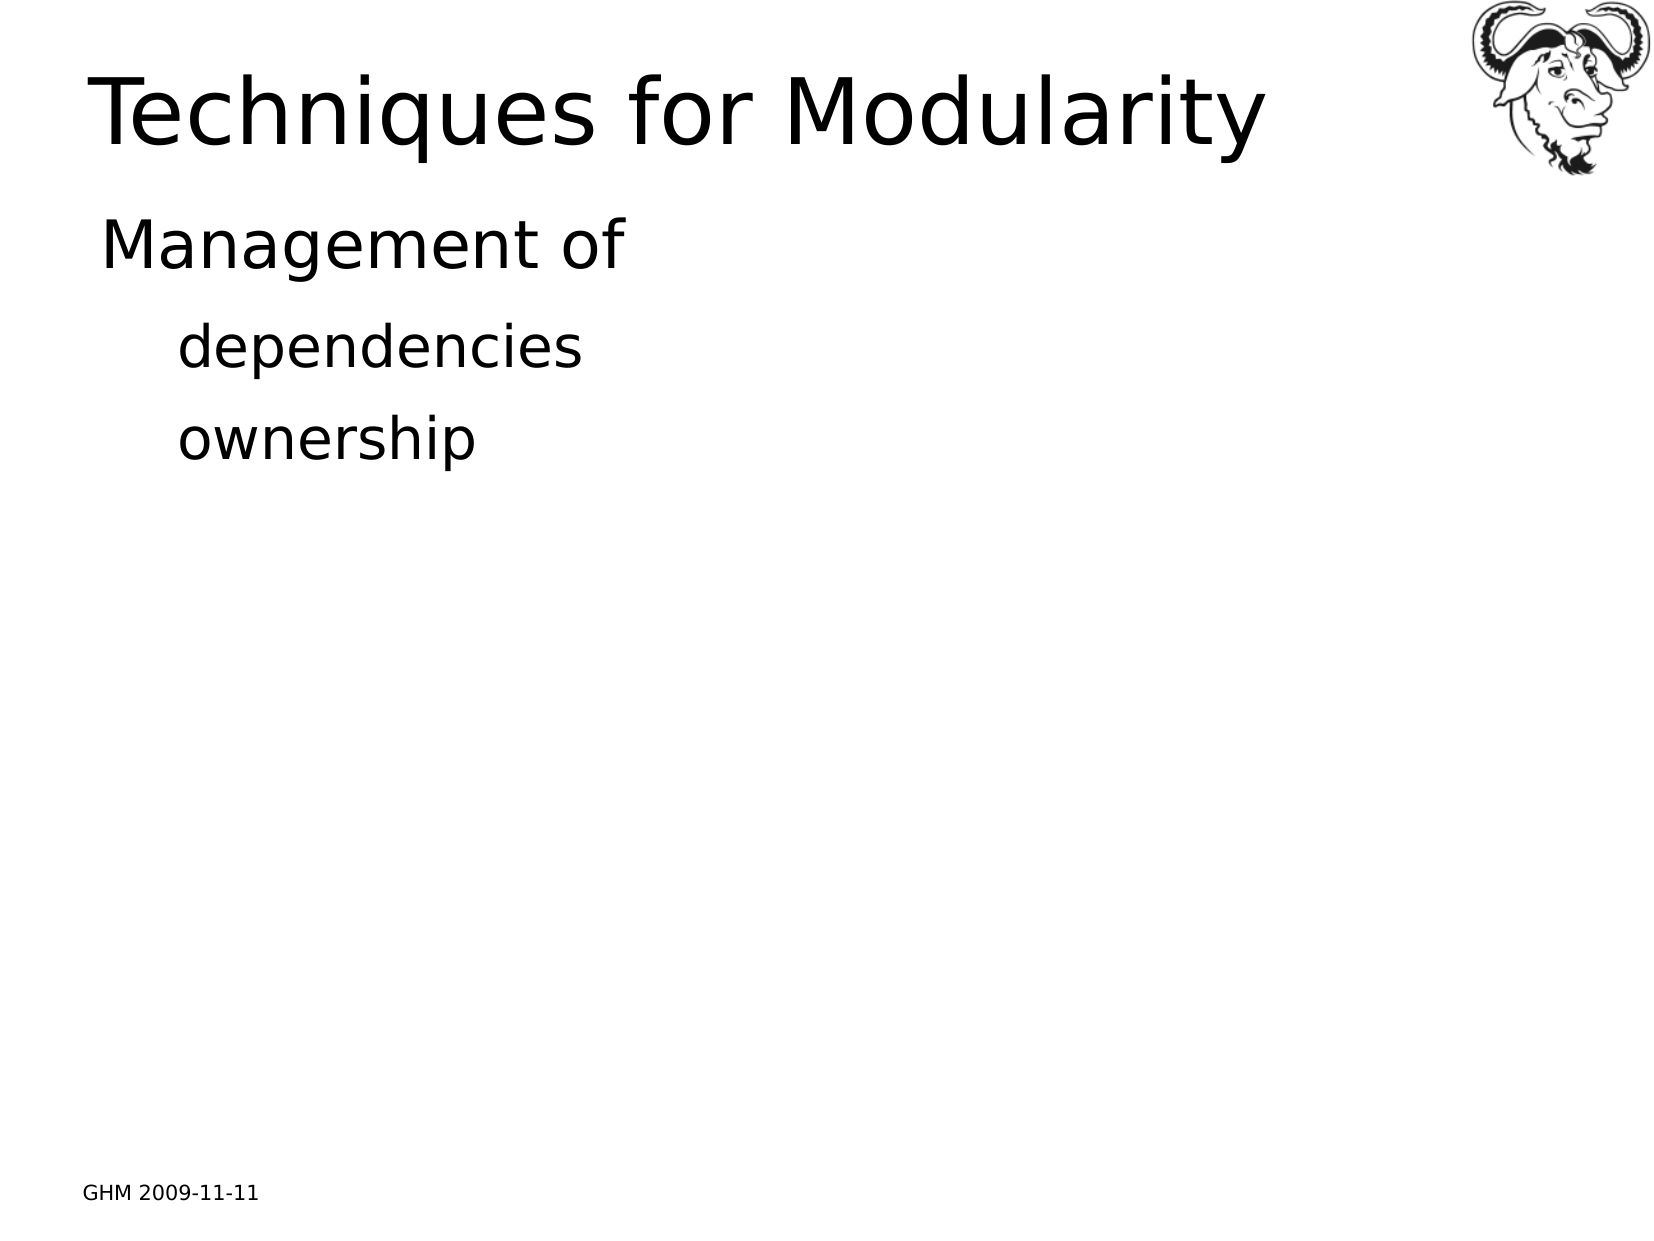

# Techniques for Modularity
Management of
dependencies
ownership